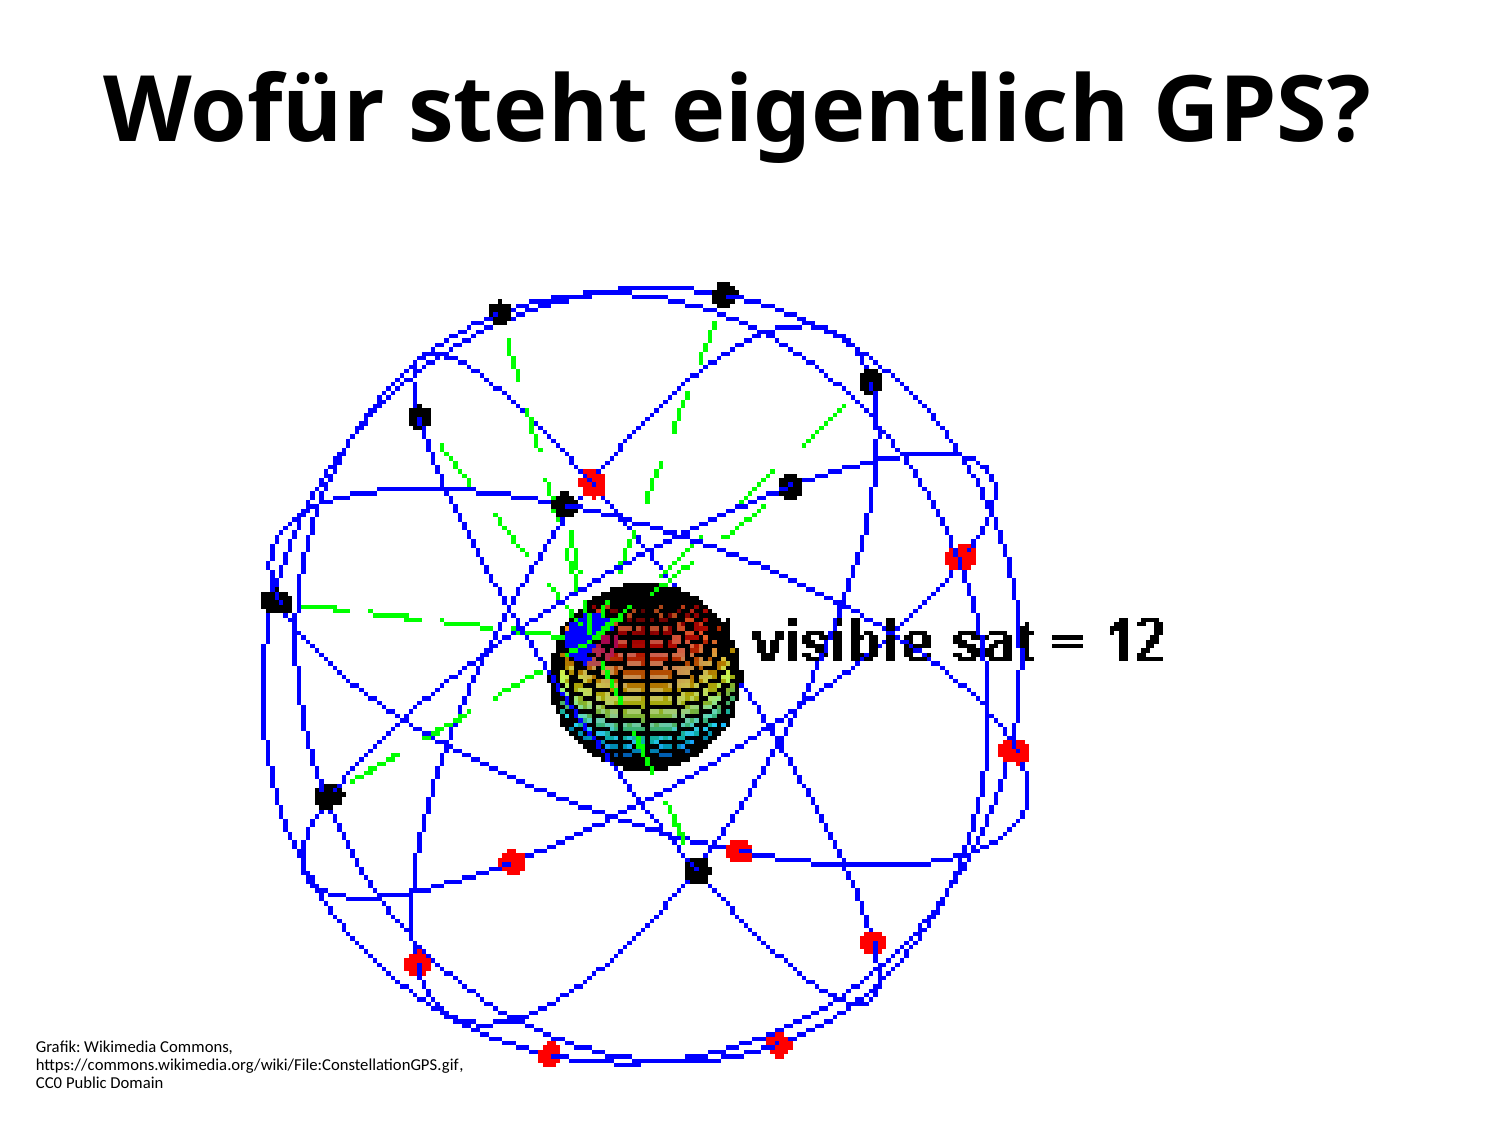

# Wofür steht eigentlich GPS?
Grafik: Wikimedia Commons,
https://commons.wikimedia.org/wiki/File:ConstellationGPS.gif,
CC0 Public Domain